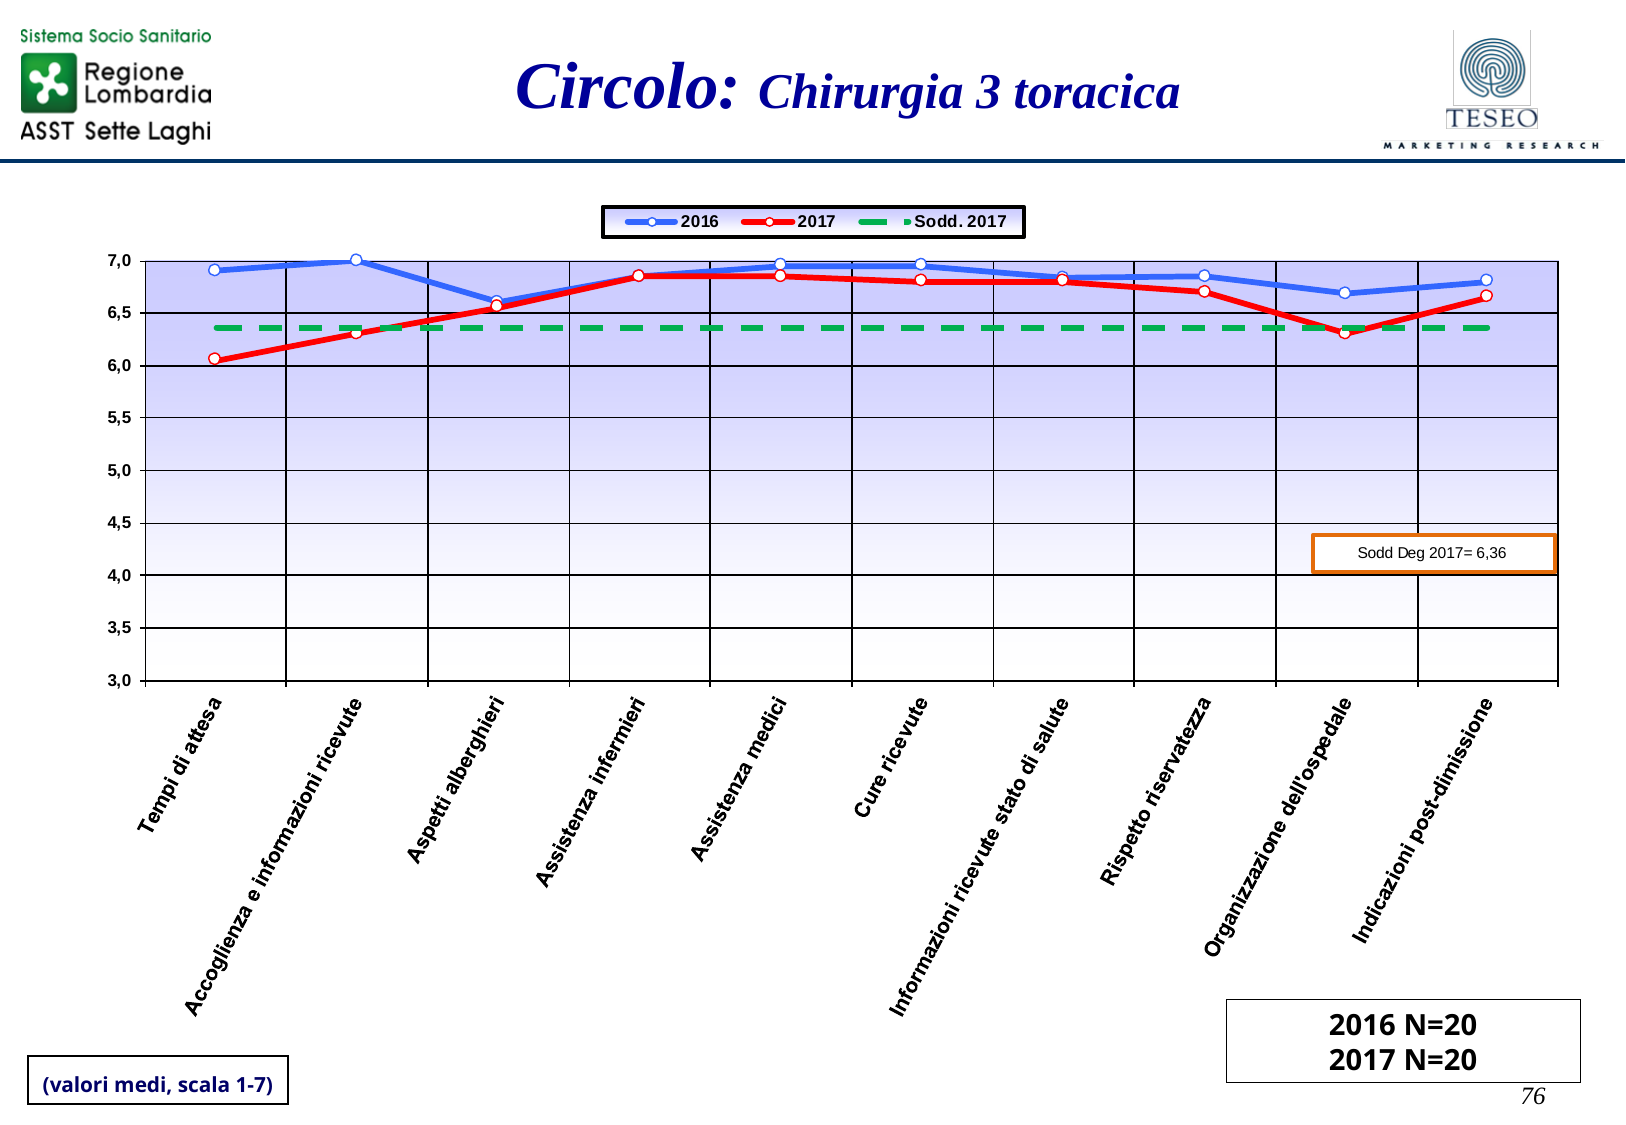

Circolo: Chirurgia 3 toracica
2016 N=20
2017 N=20
(valori medi, scala 1-7)